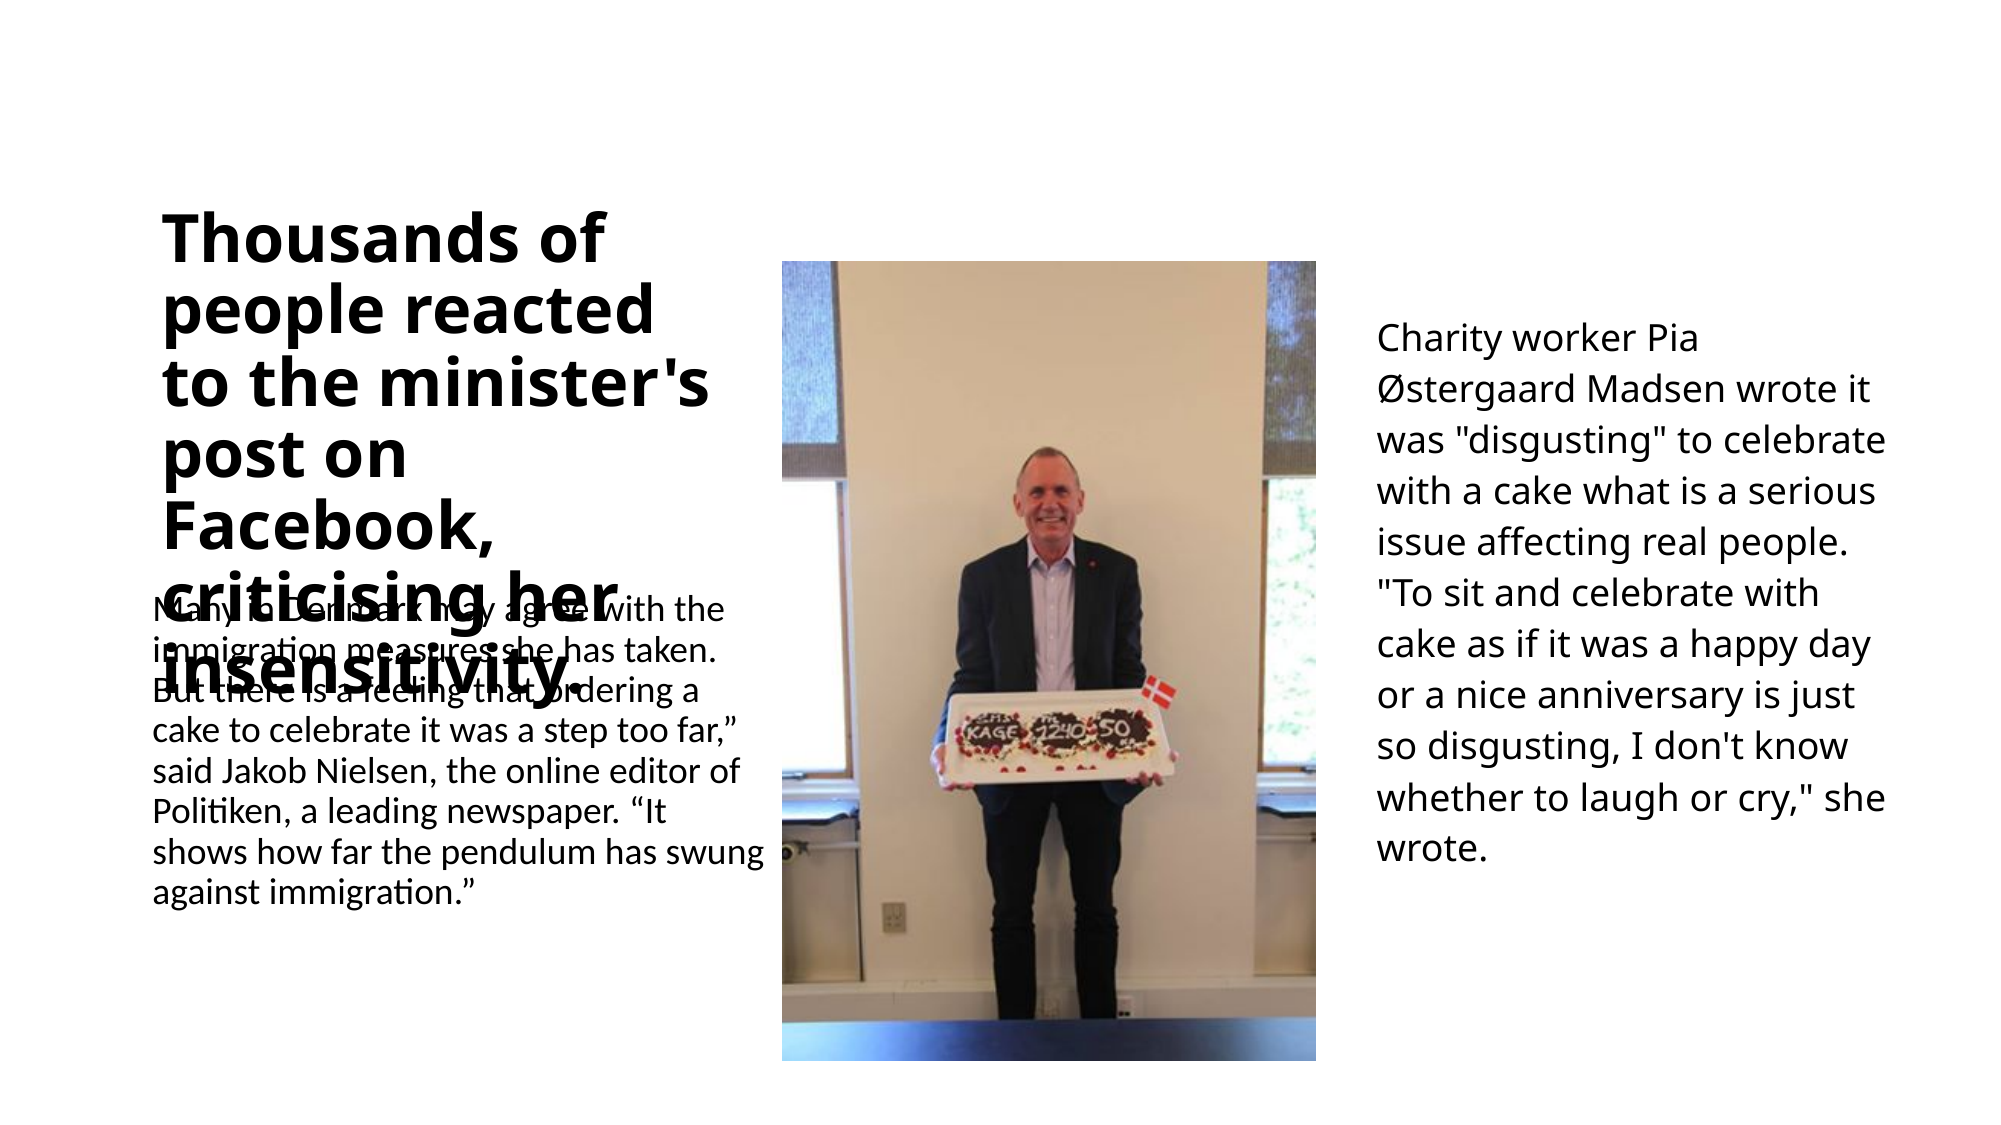

# Thousands of people reacted to the minister's post on Facebook, criticising her insensitivity.
Charity worker Pia Østergaard Madsen wrote it was "disgusting" to celebrate with a cake what is a serious issue affecting real people. "To sit and celebrate with cake as if it was a happy day or a nice anniversary is just so disgusting, I don't know whether to laugh or cry," she wrote.
Many in Denmark may agree with the immigration measures she has taken. But there is a feeling that ordering a cake to celebrate it was a step too far,” said Jakob Nielsen, the online editor of Politiken, a leading newspaper. “It shows how far the pendulum has swung against immigration.”